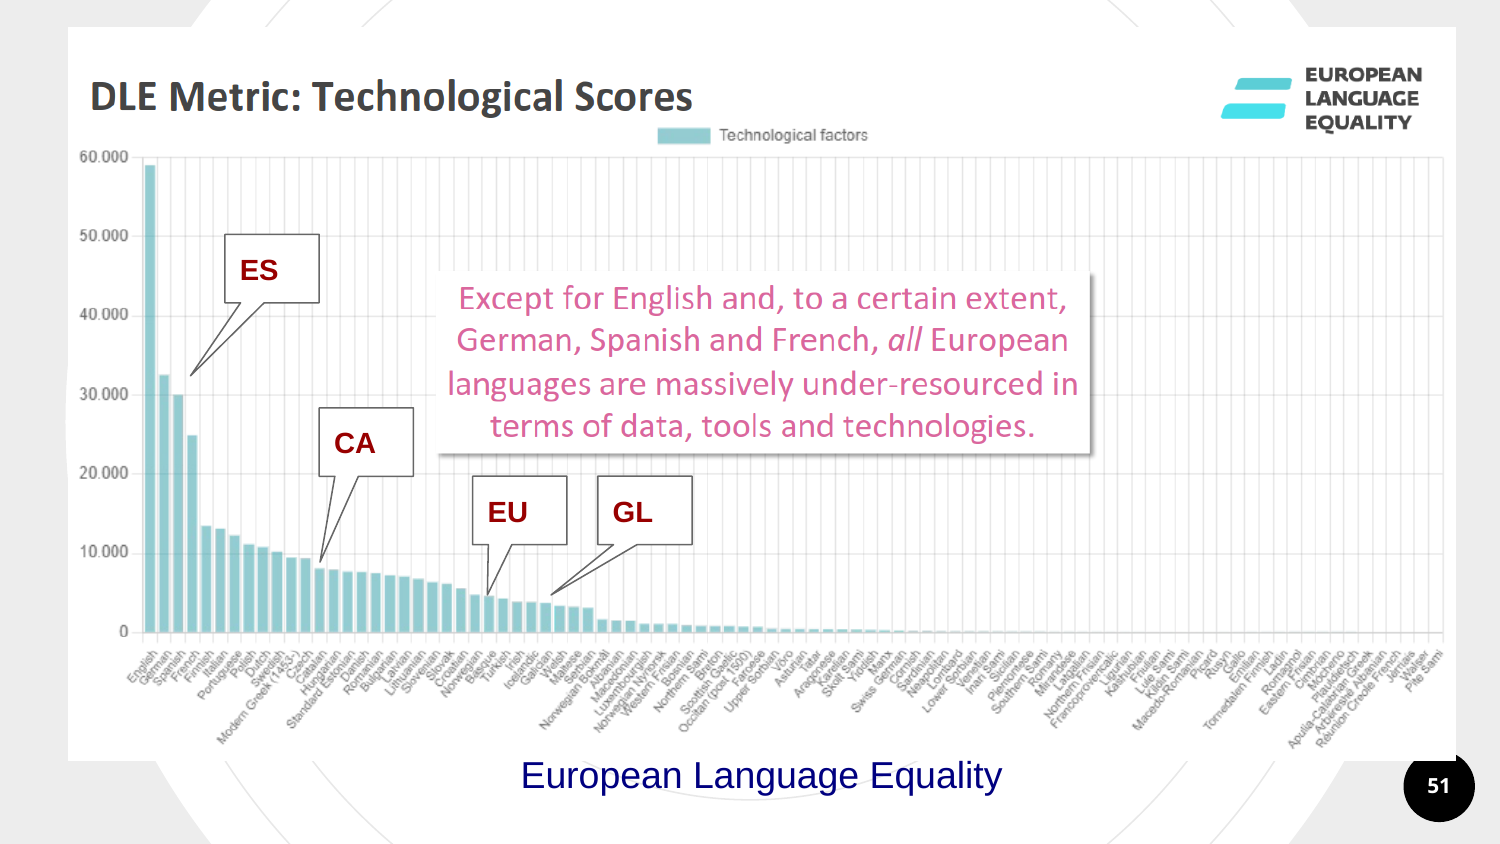

ES
CA
EU
GL
European Language Equality